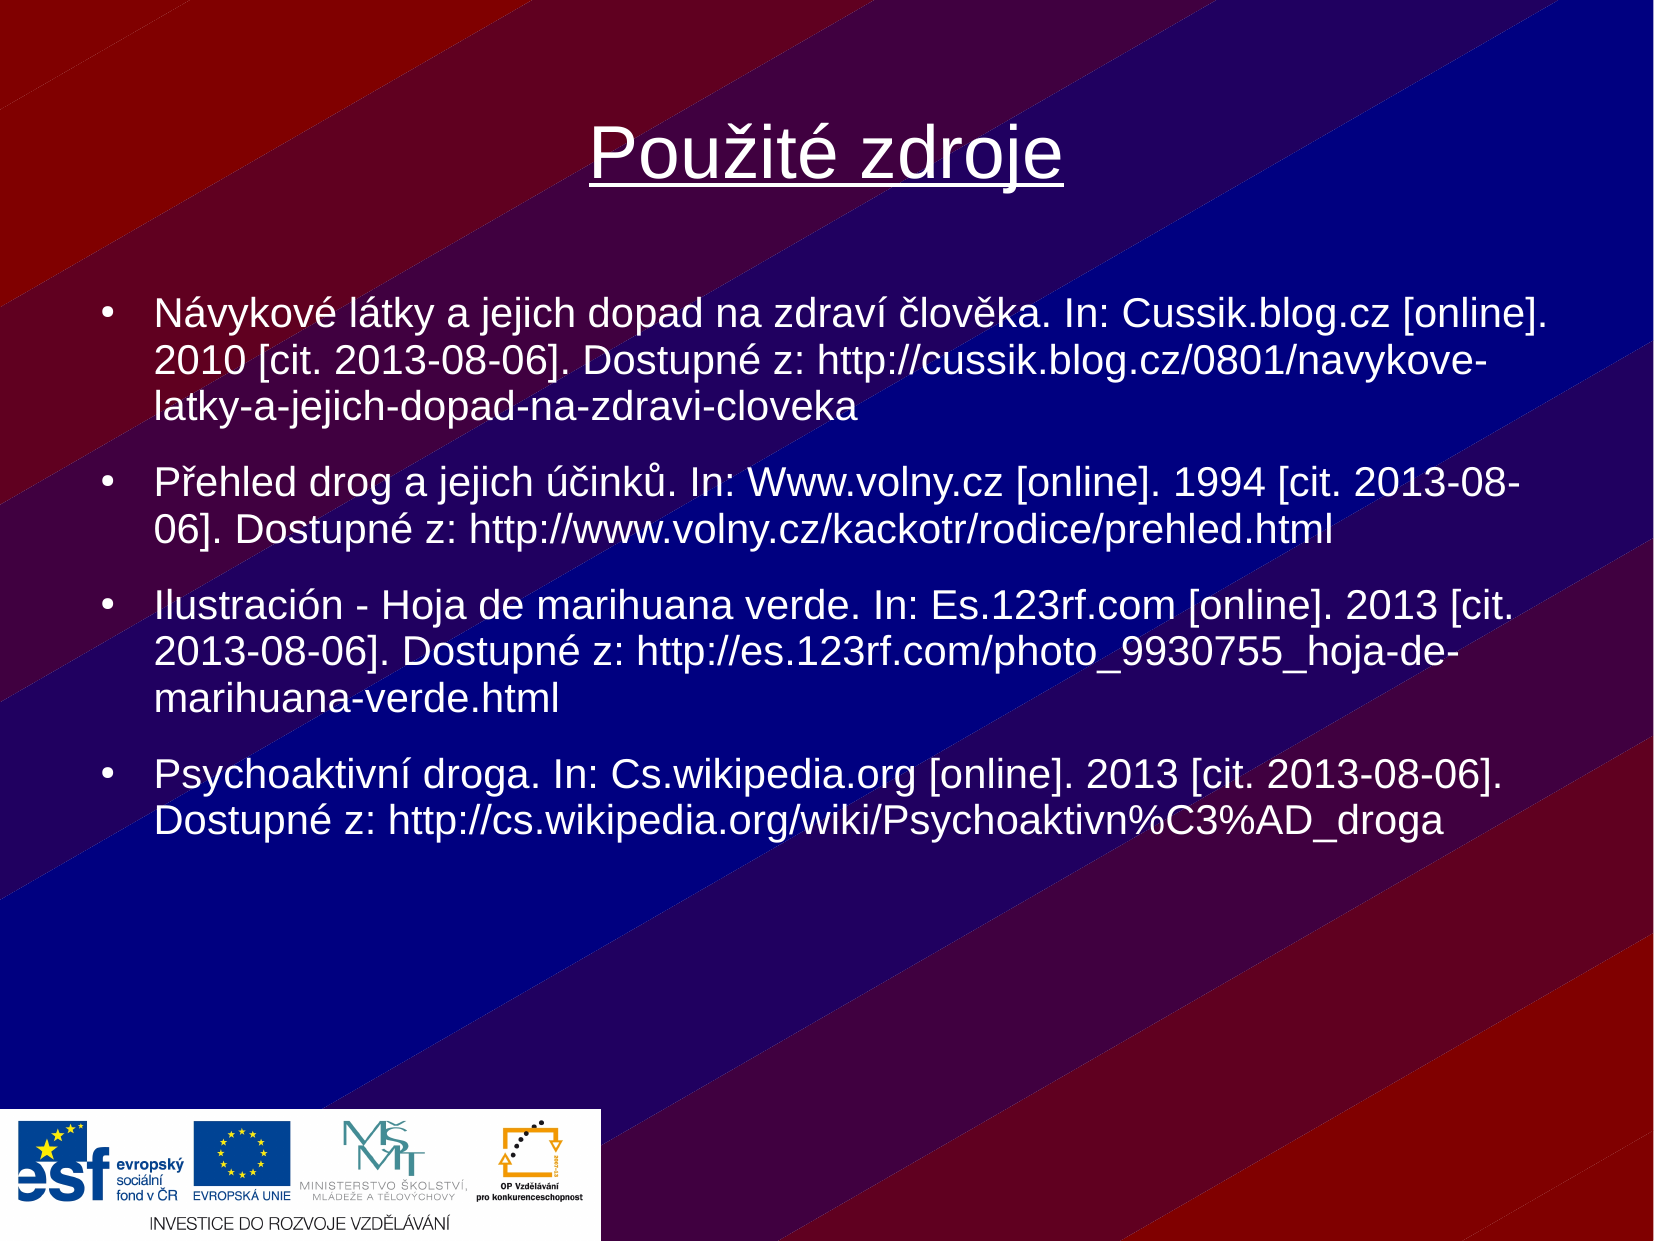

# Použité zdroje
Návykové látky a jejich dopad na zdraví člověka. In: Cussik.blog.cz [online]. 2010 [cit. 2013-08-06]. Dostupné z: http://cussik.blog.cz/0801/navykove-latky-a-jejich-dopad-na-zdravi-cloveka
Přehled drog a jejich účinků. In: Www.volny.cz [online]. 1994 [cit. 2013-08-06]. Dostupné z: http://www.volny.cz/kackotr/rodice/prehled.html
Ilustración - Hoja de marihuana verde. In: Es.123rf.com [online]. 2013 [cit. 2013-08-06]. Dostupné z: http://es.123rf.com/photo_9930755_hoja-de-marihuana-verde.html
Psychoaktivní droga. In: Cs.wikipedia.org [online]. 2013 [cit. 2013-08-06]. Dostupné z: http://cs.wikipedia.org/wiki/Psychoaktivn%C3%AD_droga